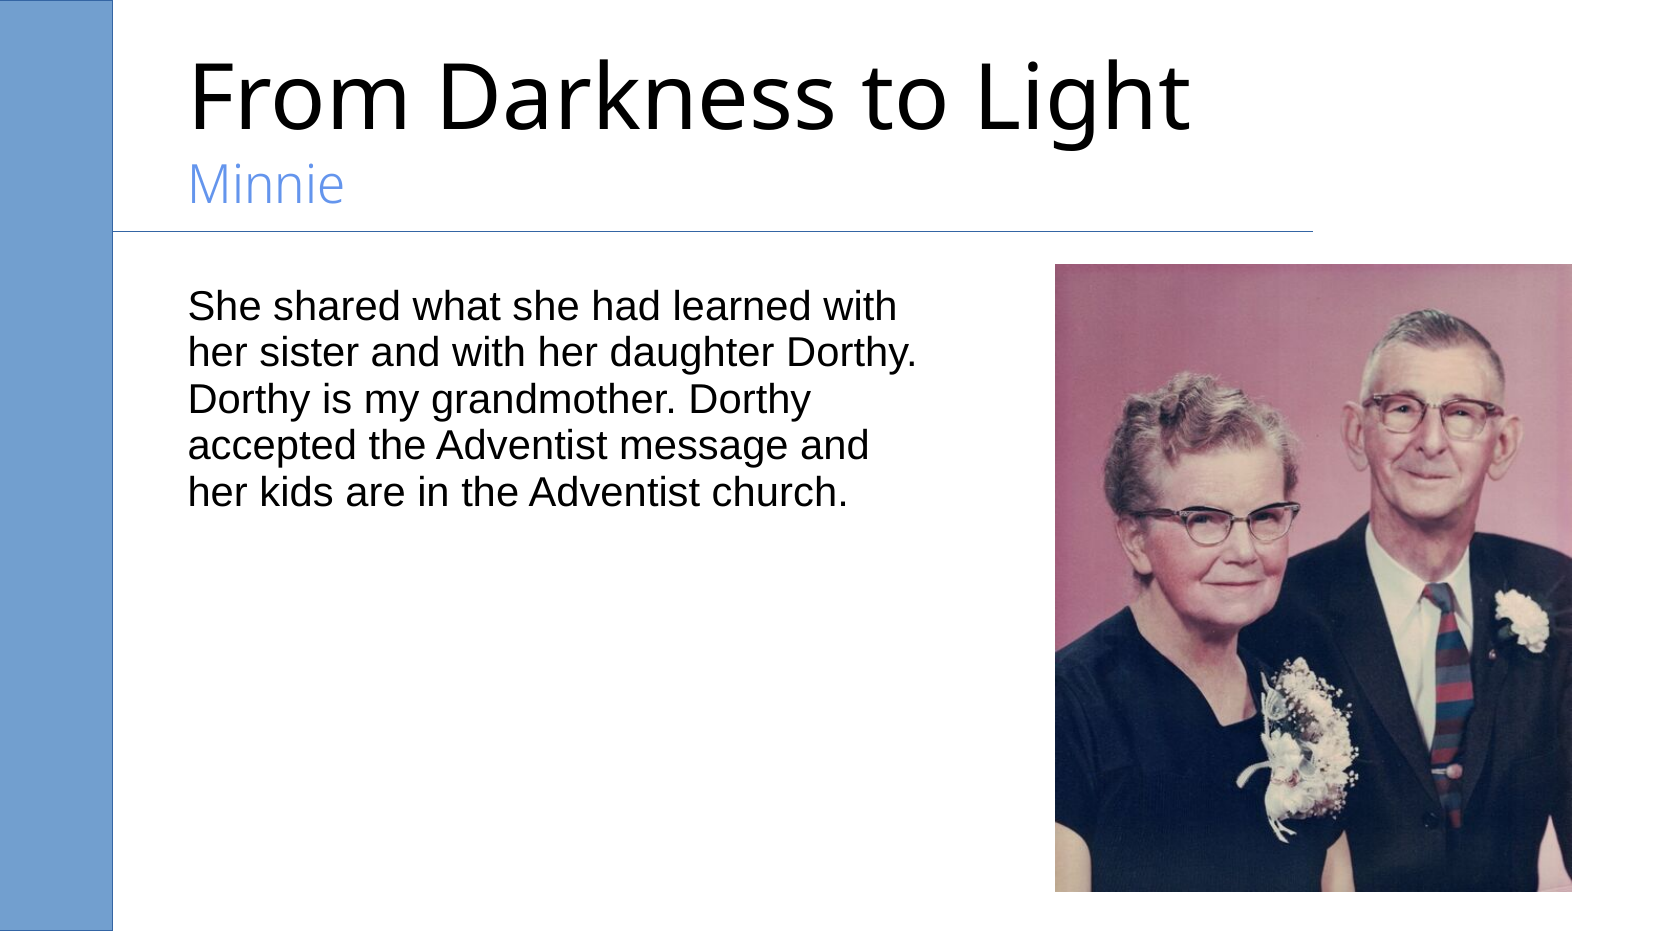

# From Darkness to Light
Minnie
She shared what she had learned with her sister and with her daughter Dorthy. Dorthy is my grandmother. Dorthy accepted the Adventist message and her kids are in the Adventist church.